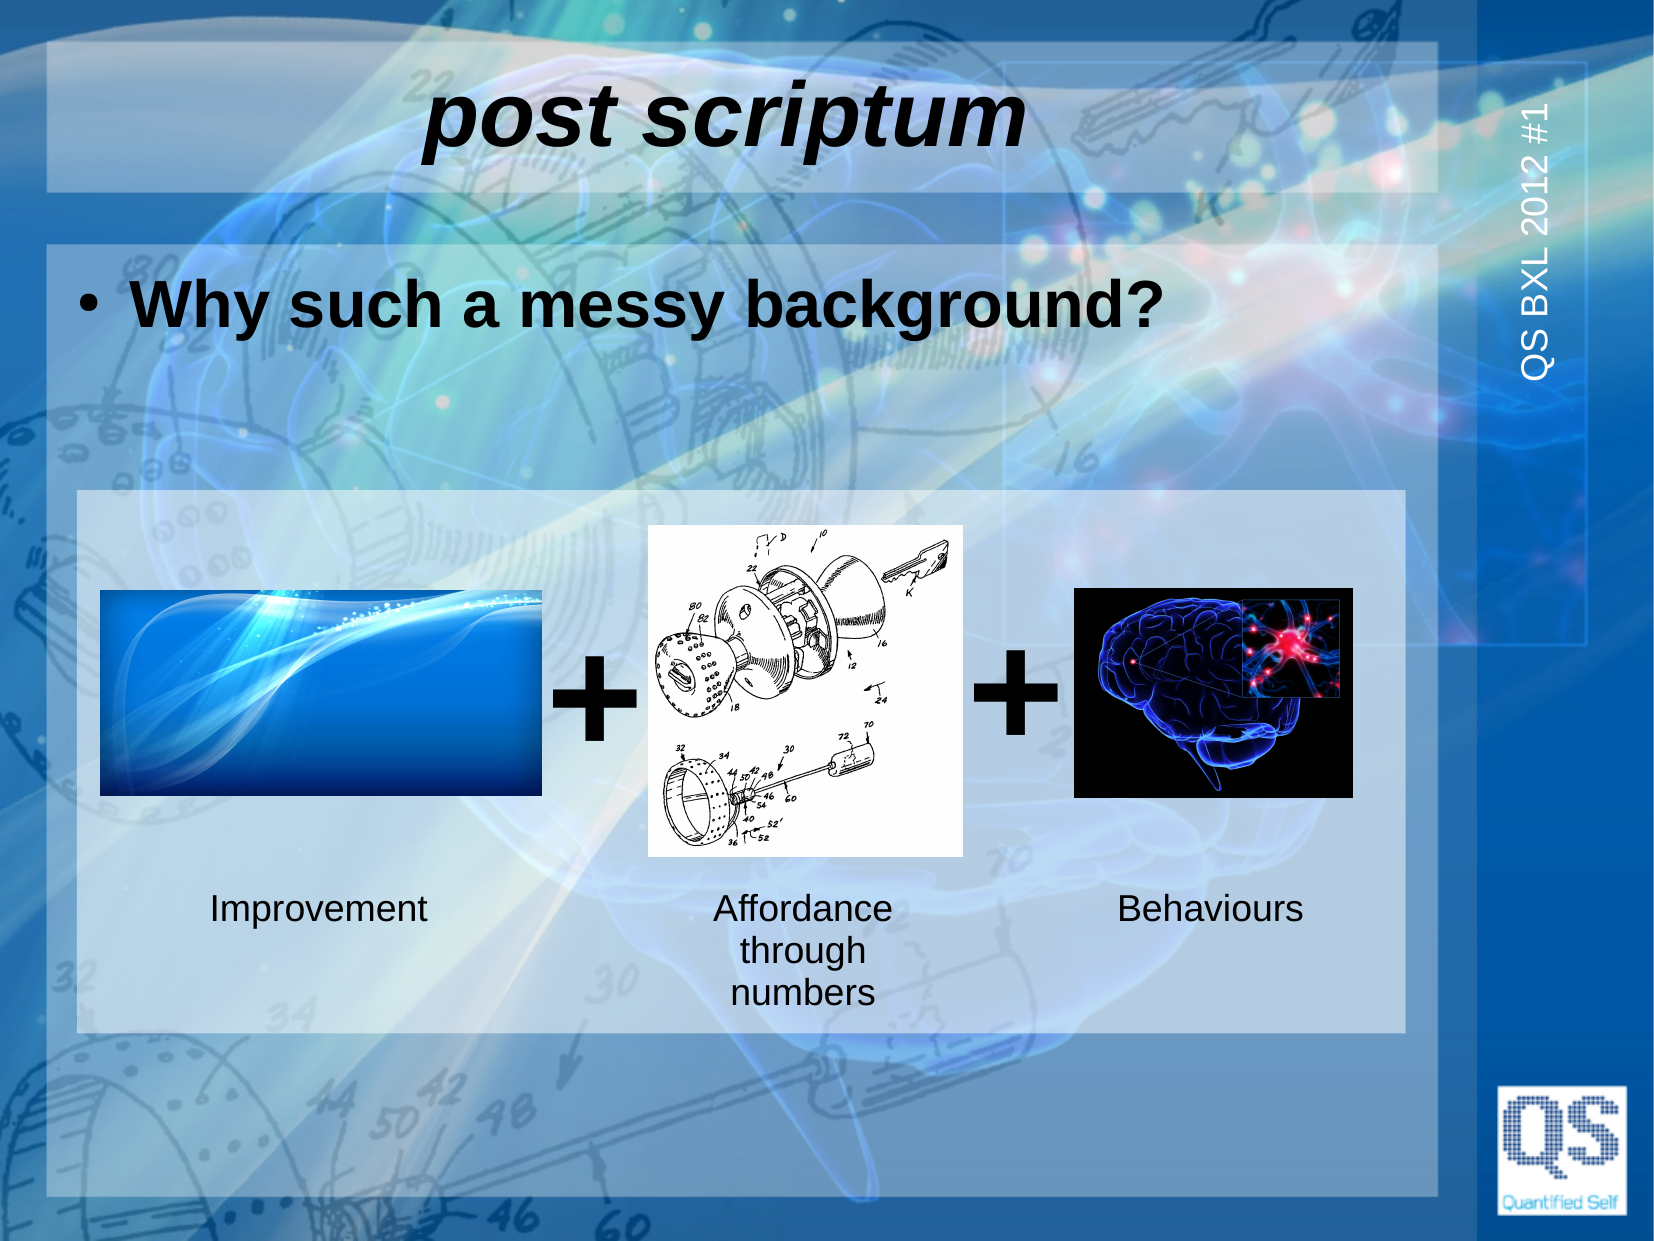

# post scriptum
Why such a messy background?
+
+
Improvement
Affordance through numbers
Behaviours